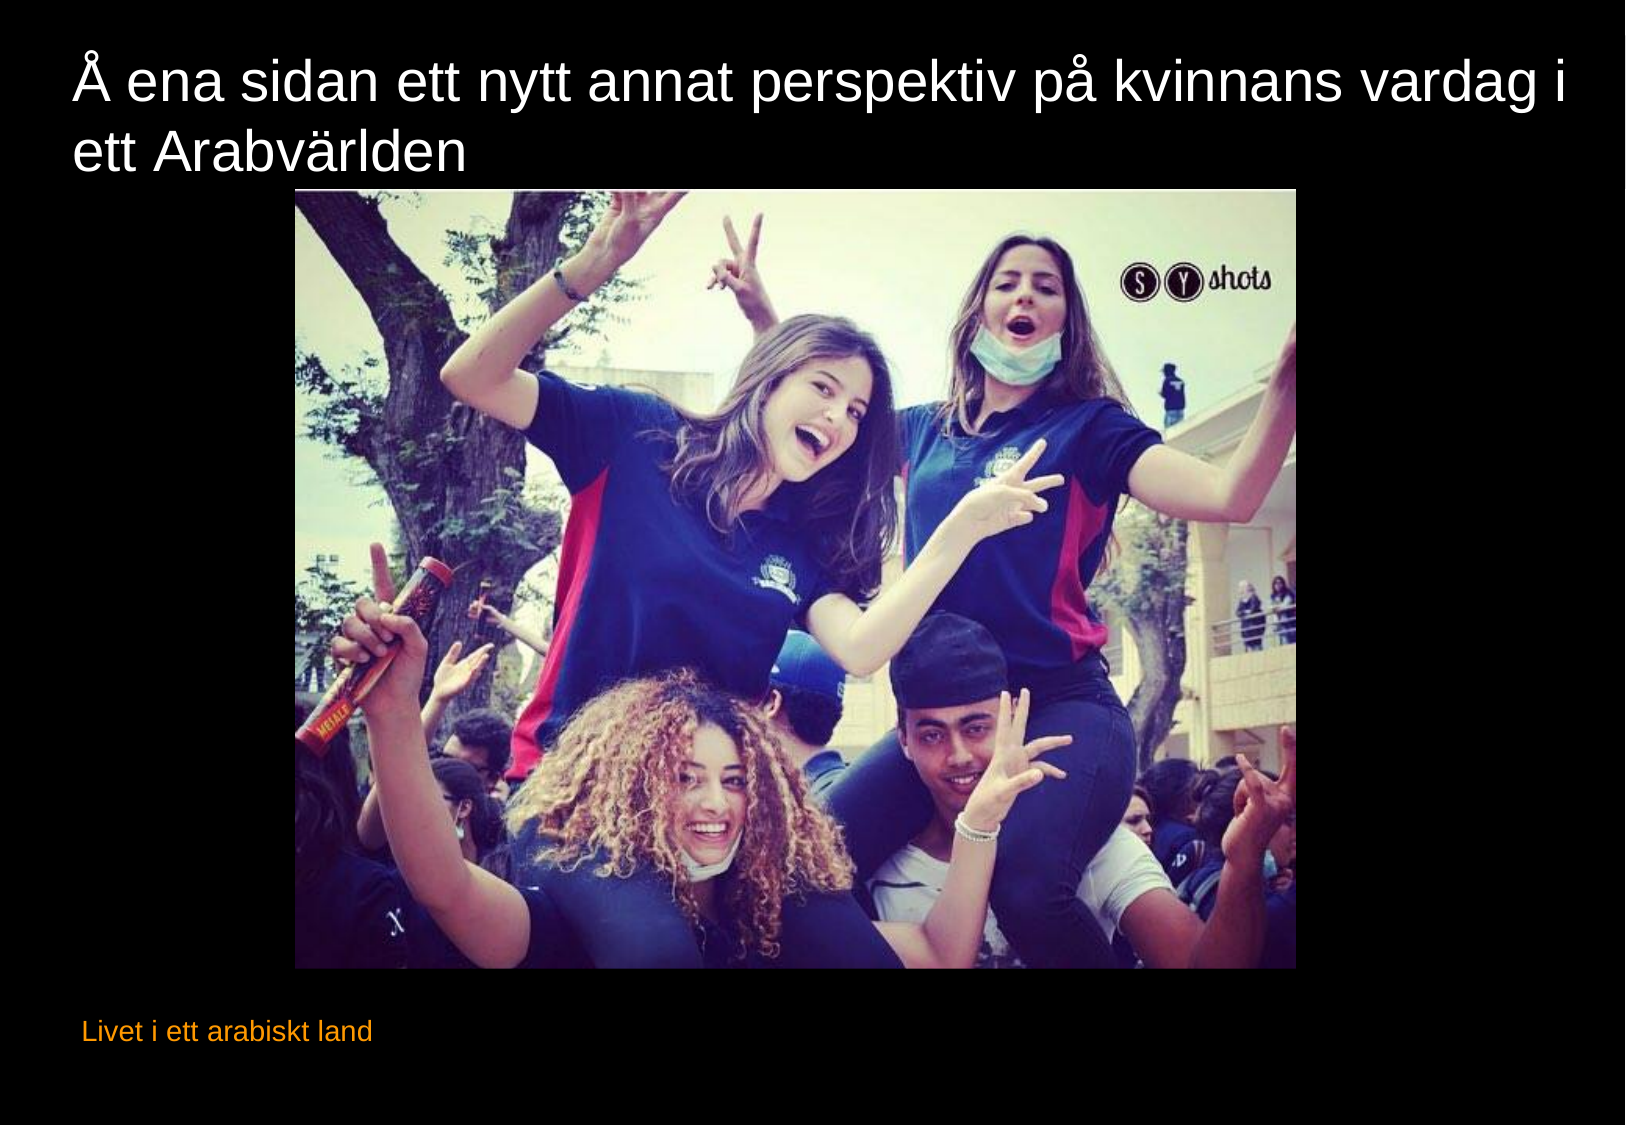

# Å ena sidan ett nytt annat perspektiv på kvinnans vardag i ett Arabvärlden
Livet i ett arabiskt land
09:.00 -09.05